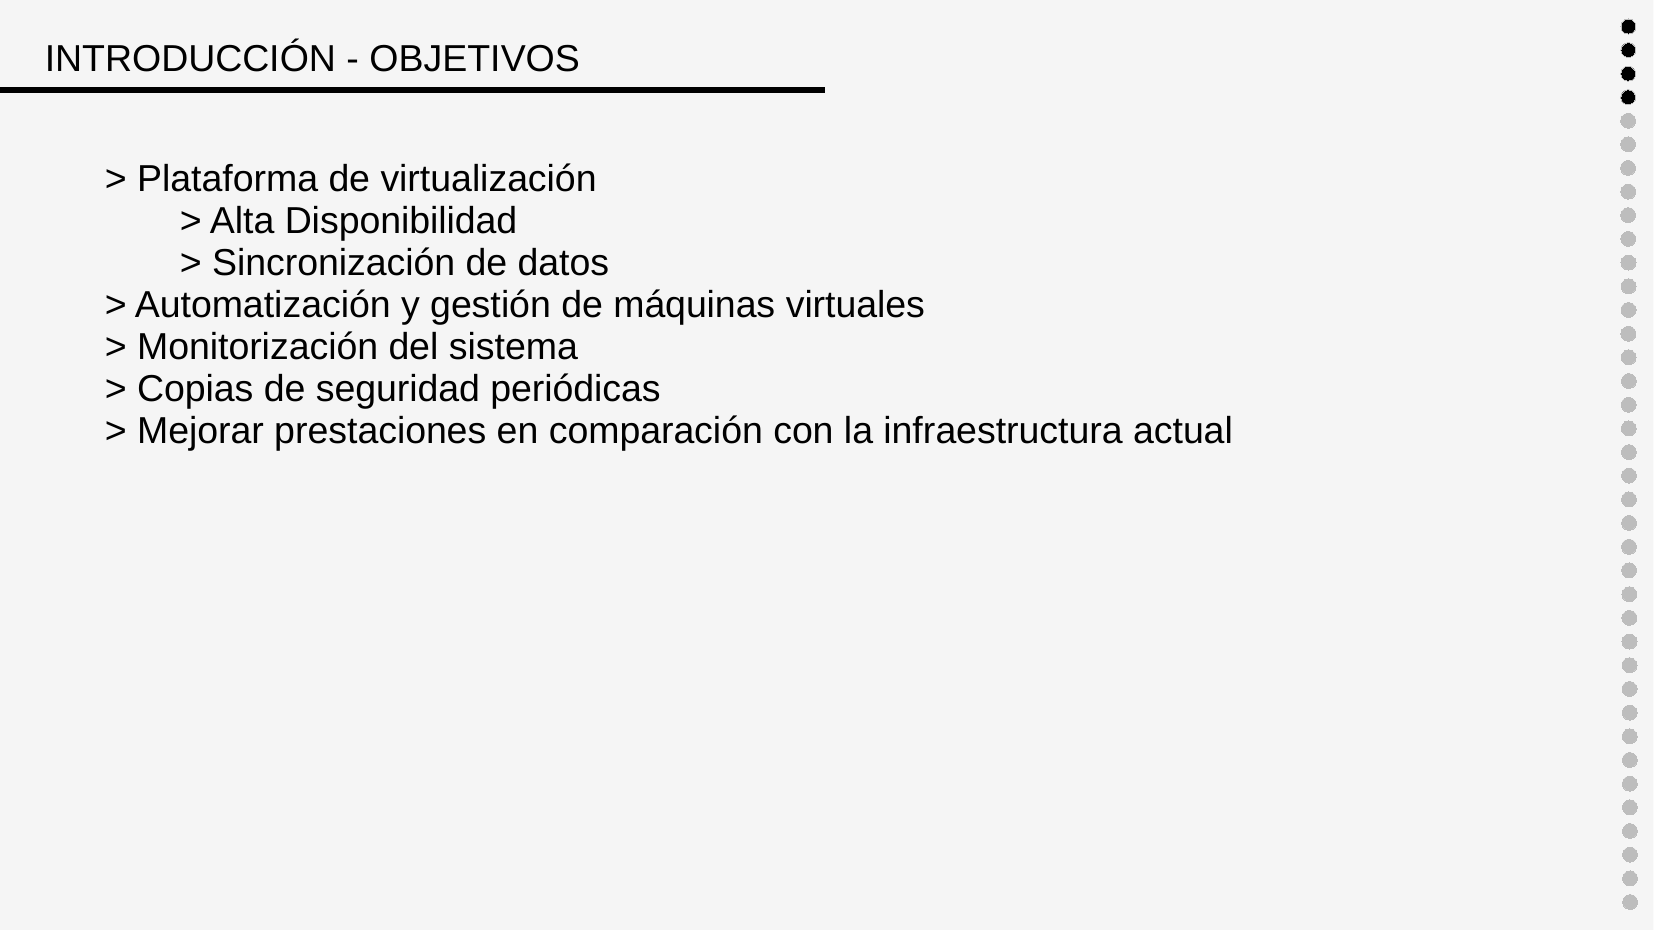

INTRODUCCIÓN - OBJETIVOS
> Plataforma de virtualización
	> Alta Disponibilidad
	> Sincronización de datos
> Automatización y gestión de máquinas virtuales
> Monitorización del sistema
> Copias de seguridad periódicas
> Mejorar prestaciones en comparación con la infraestructura actual